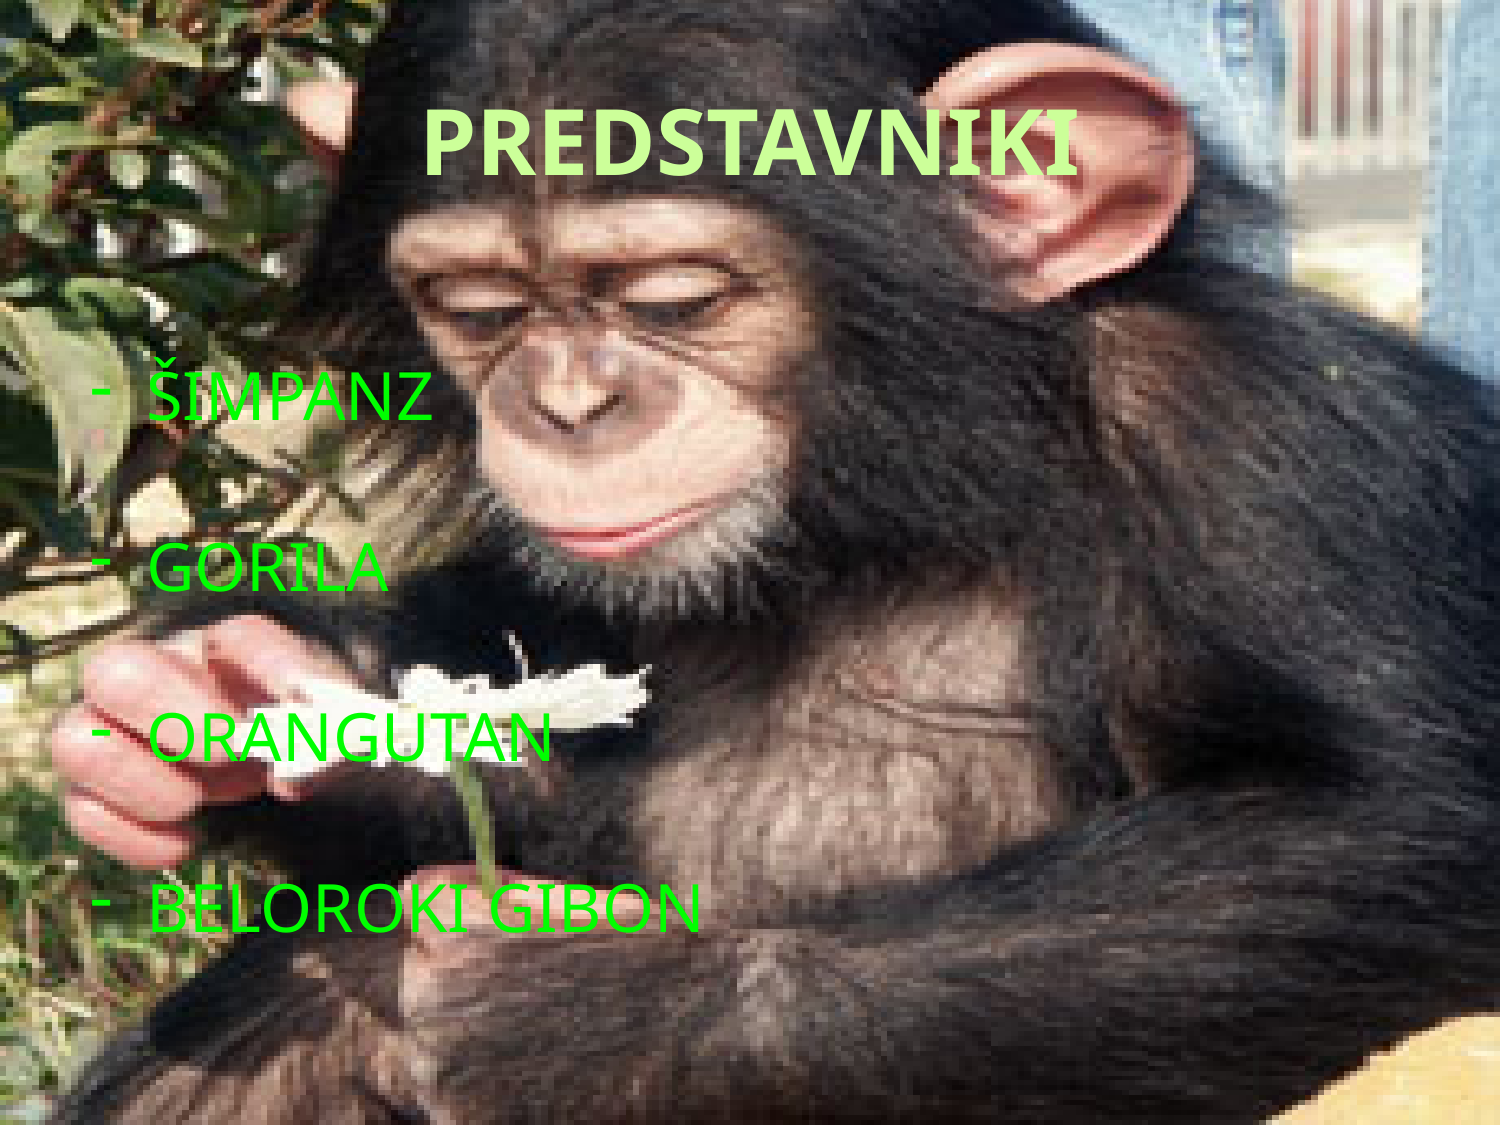

# PREDSTAVNIKI
ŠIMPANZ
GORILA
ORANGUTAN
BELOROKI GIBON